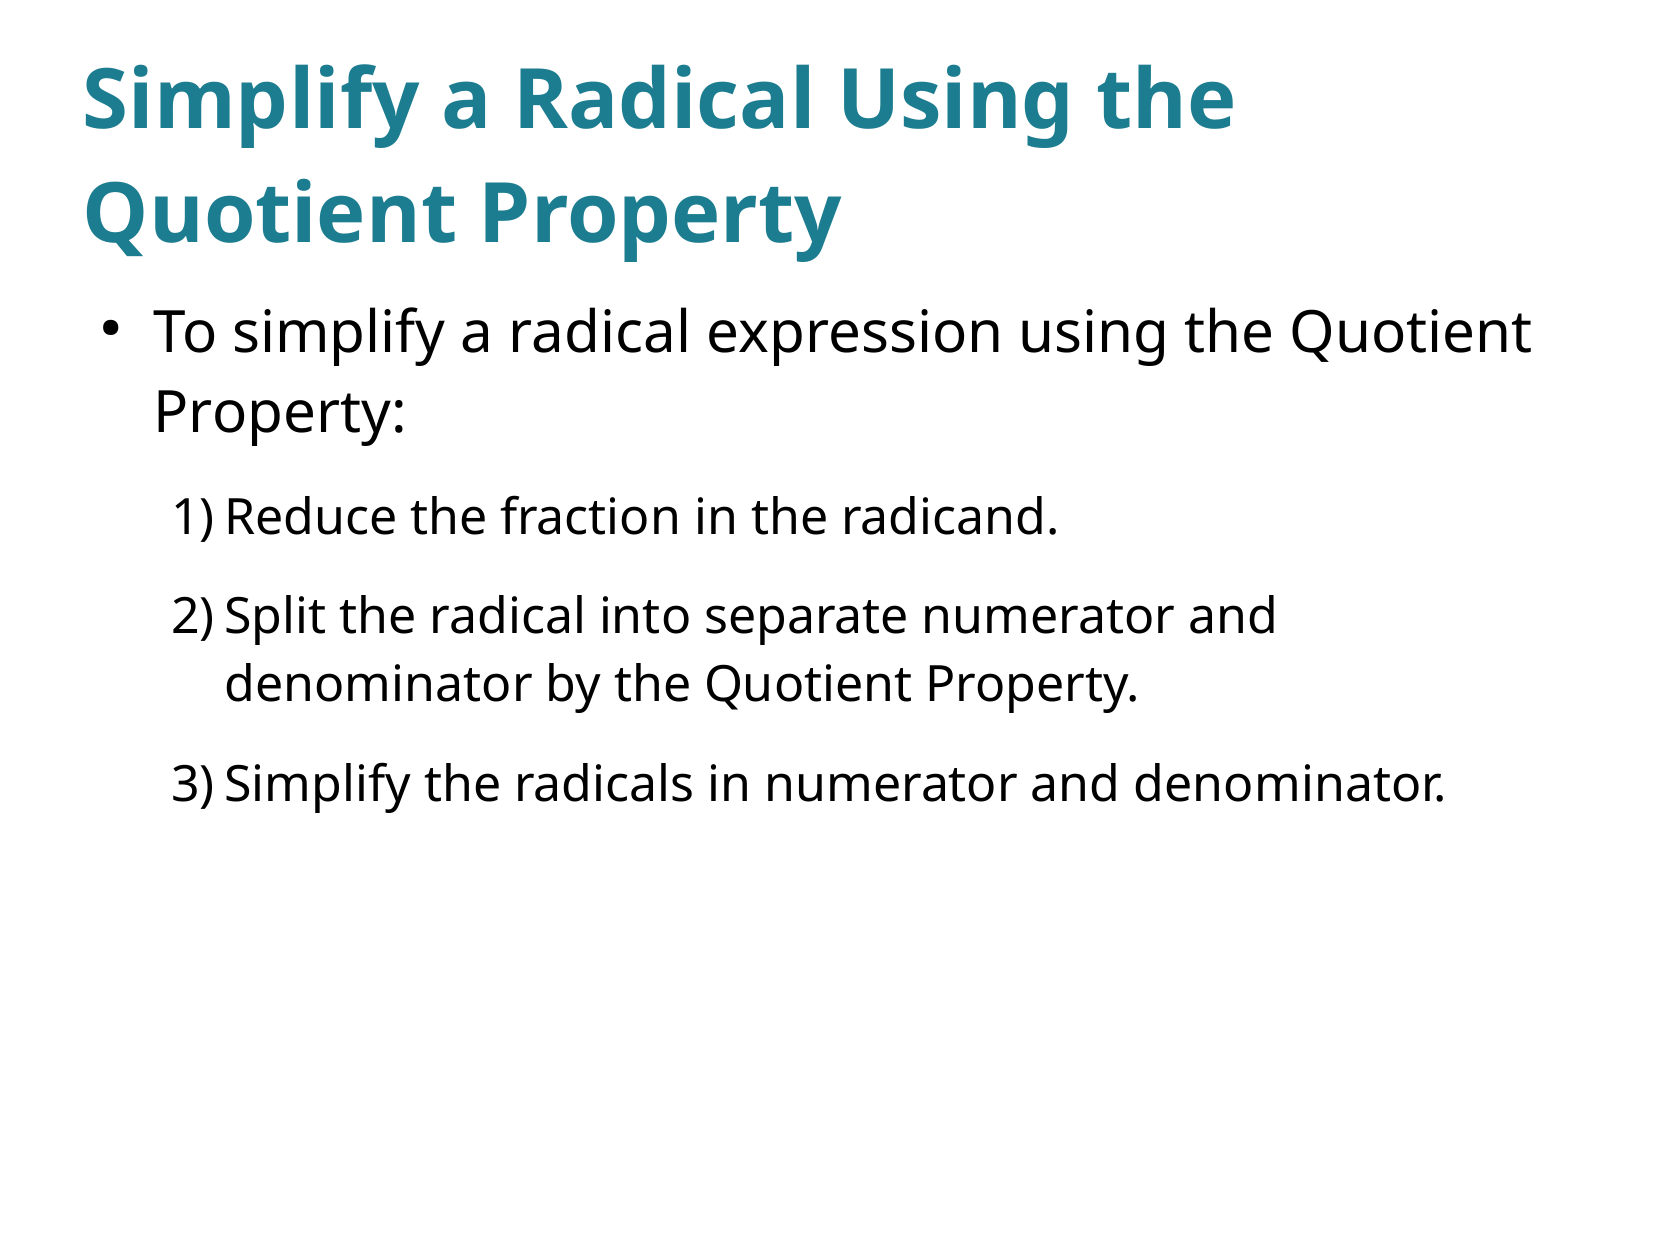

# Simplify a Radical Using the Quotient Property
To simplify a radical expression using the Quotient Property:
Reduce the fraction in the radicand.
Split the radical into separate numerator and denominator by the Quotient Property.
Simplify the radicals in numerator and denominator.